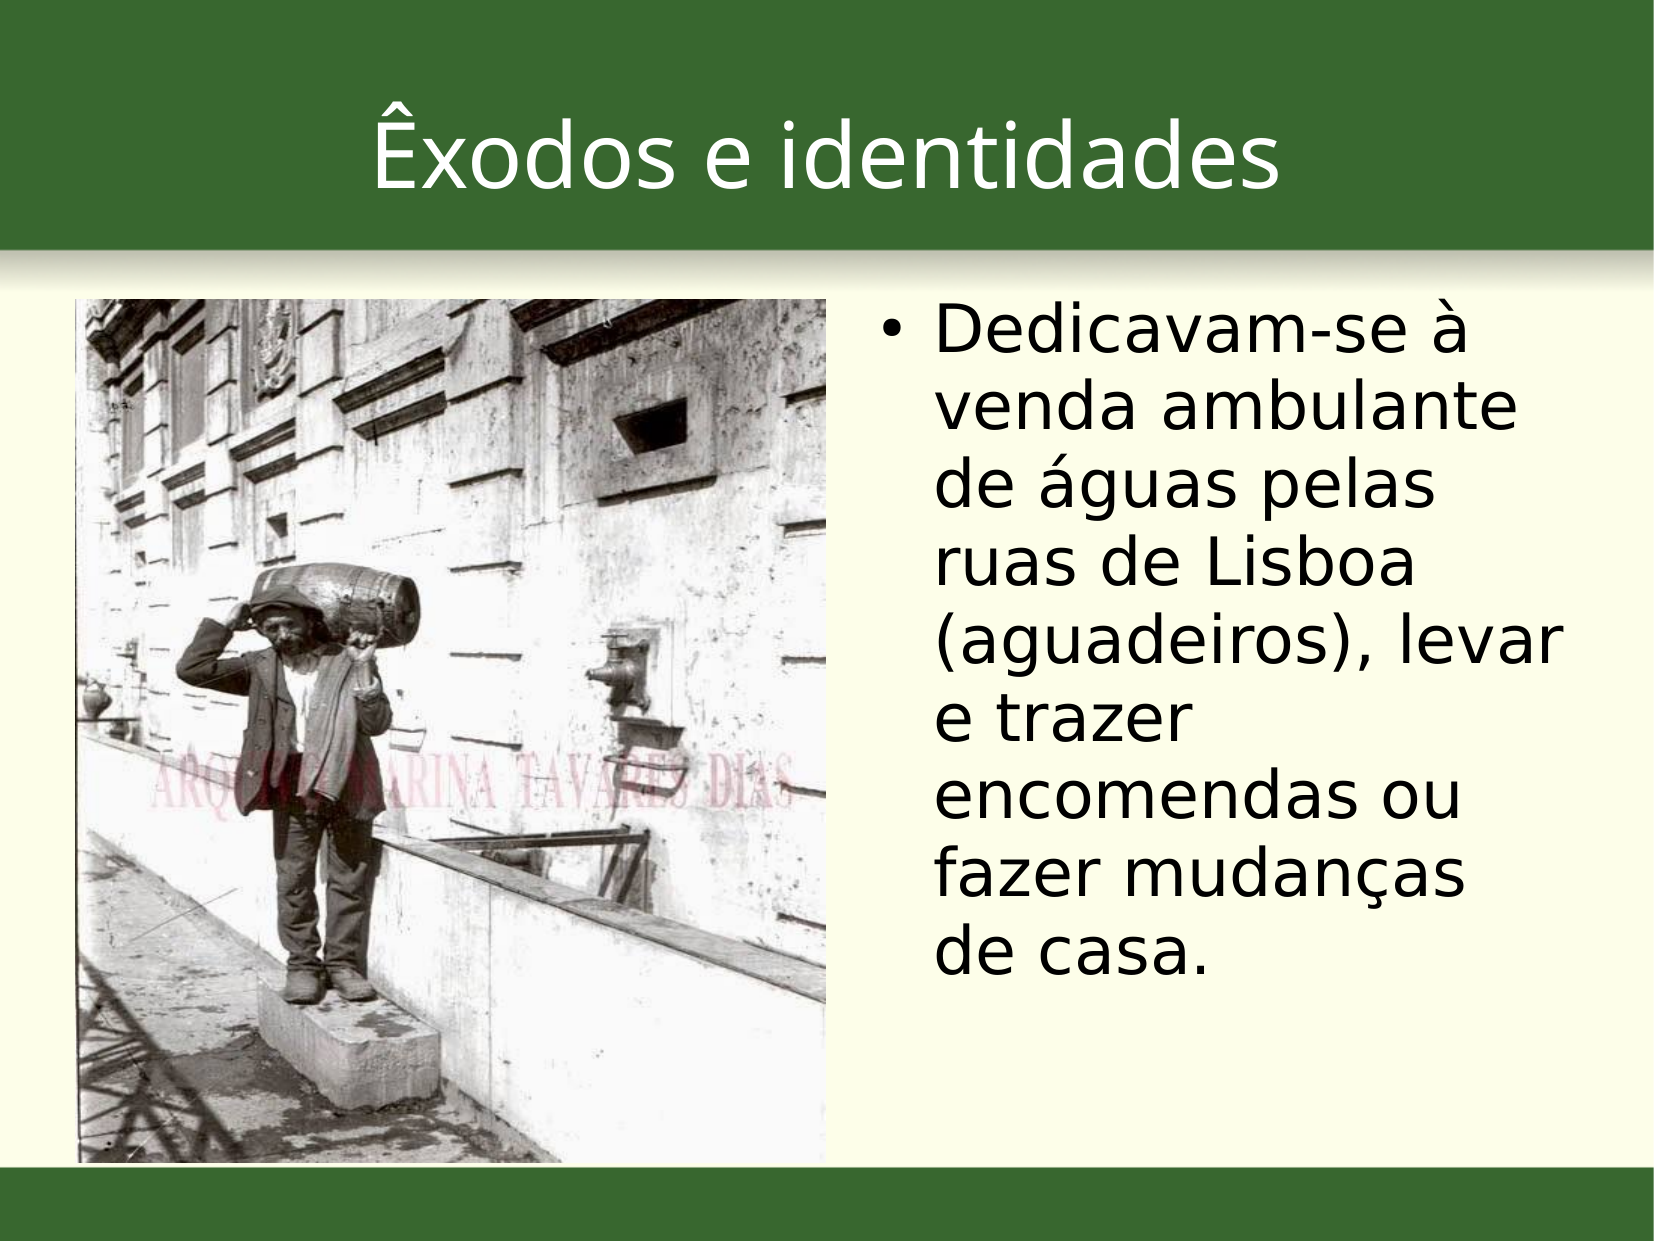

# Êxodos e identidades
Dedicavam-se à venda ambulante de águas pelas ruas de Lisboa (aguadeiros), levar e trazer encomendas ou fazer mudanças de casa.